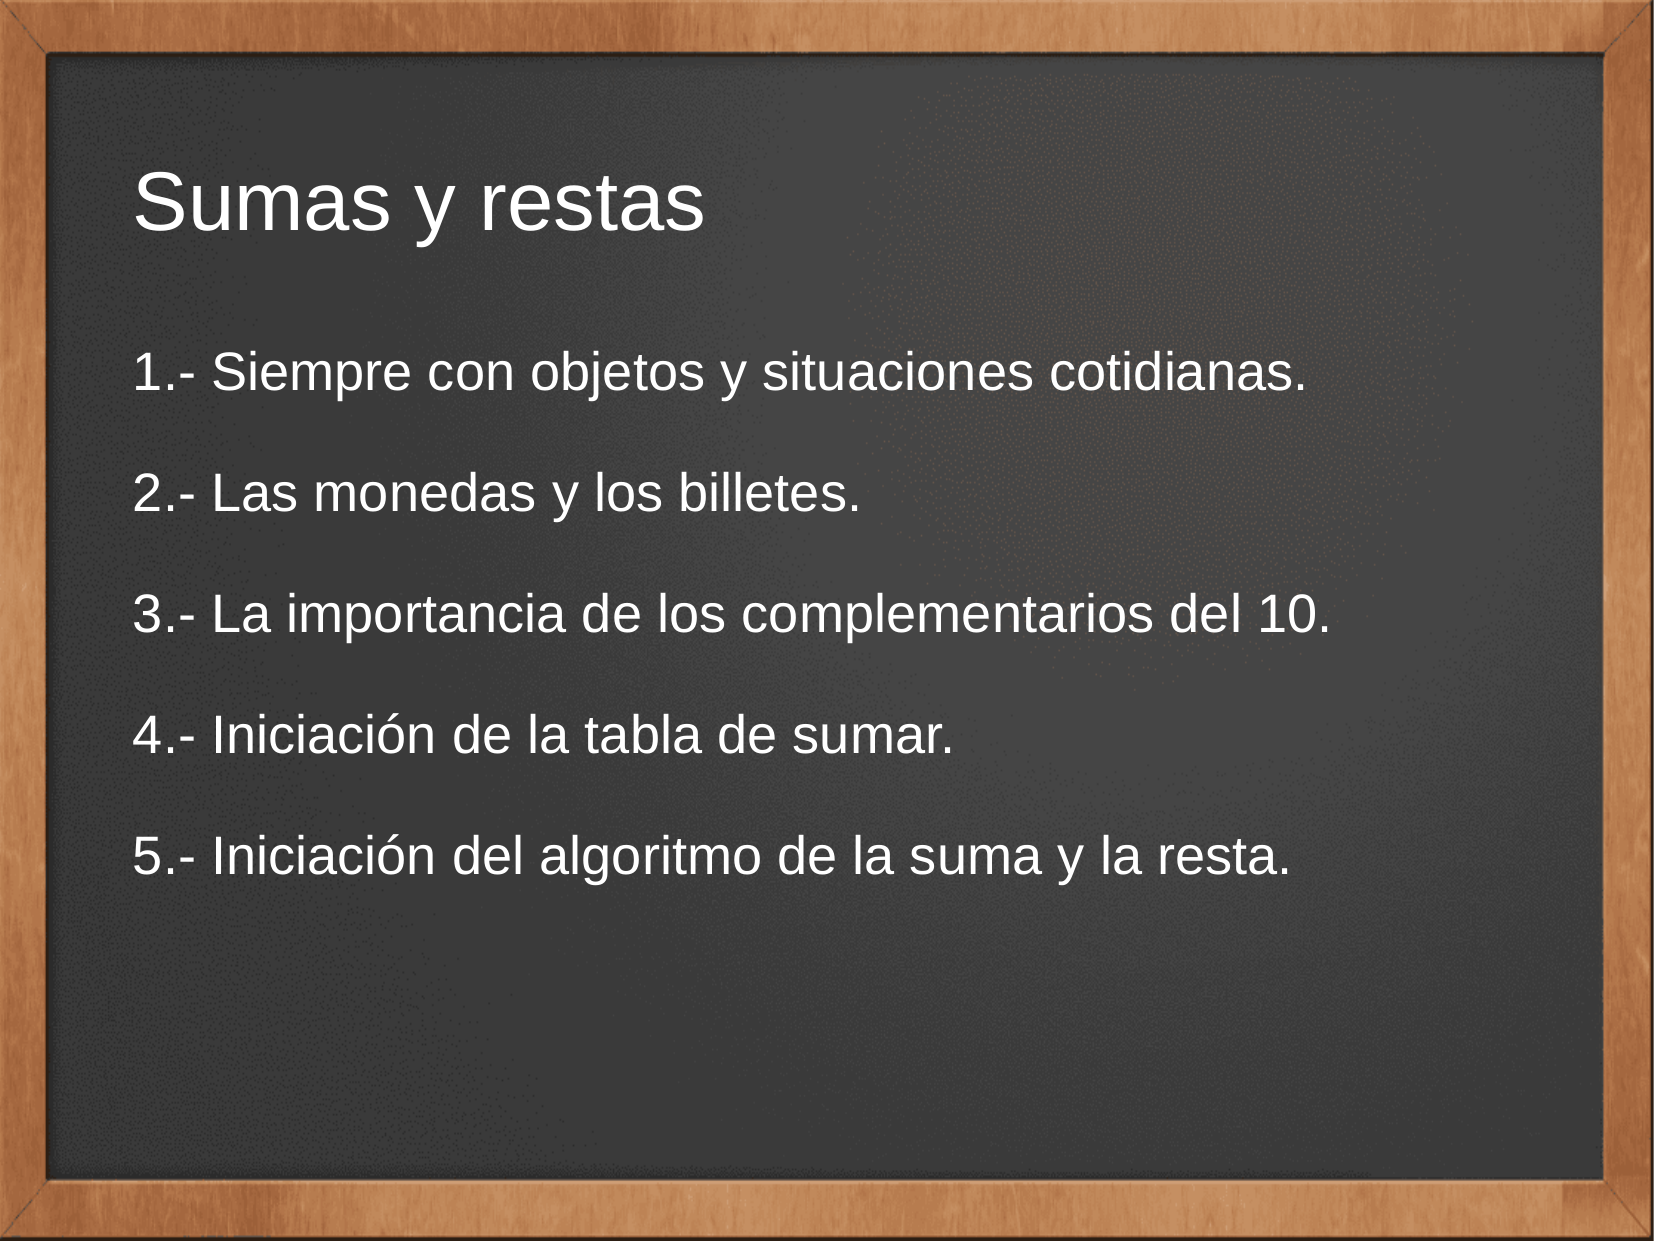

Sumas y restas
1.- Siempre con objetos y situaciones cotidianas.
2.- Las monedas y los billetes.
3.- La importancia de los complementarios del 10.
4.- Iniciación de la tabla de sumar.
5.- Iniciación del algoritmo de la suma y la resta.